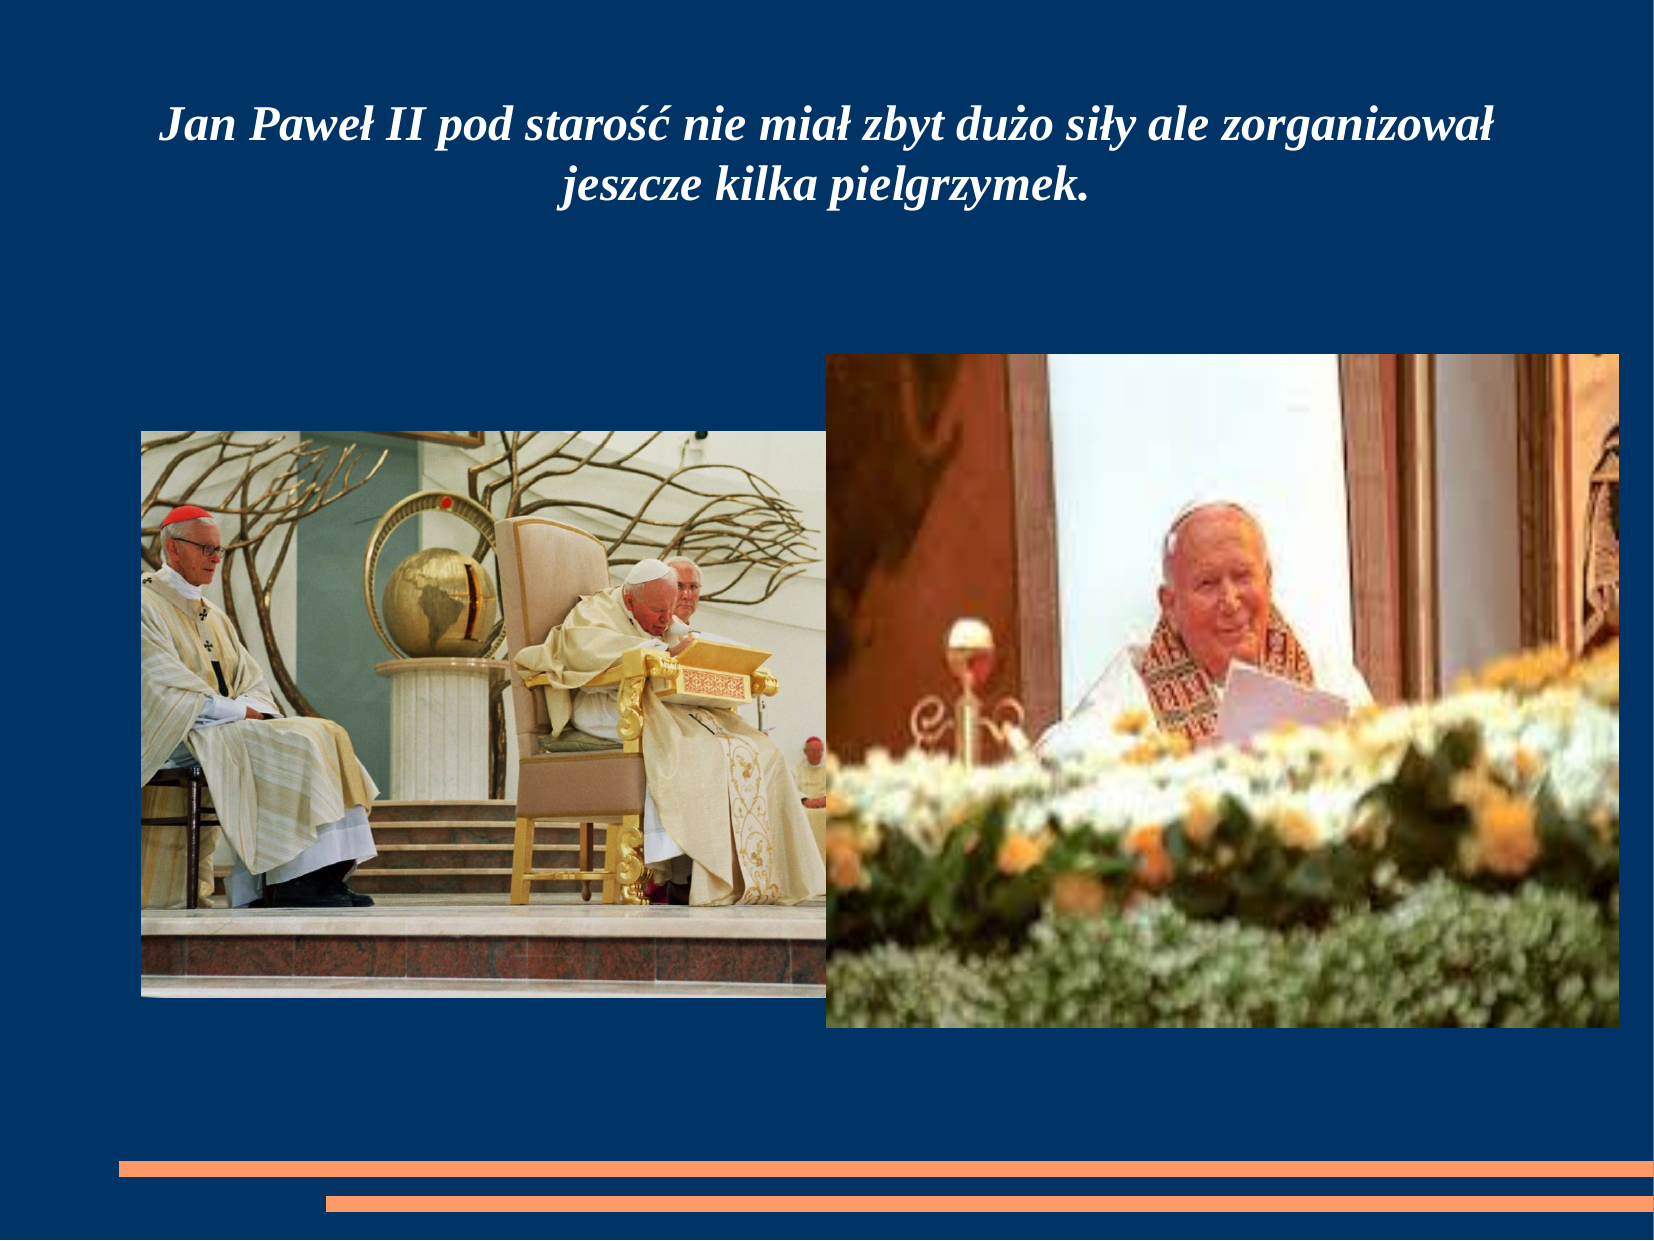

# Jan Paweł II pod starość nie miał zbyt dużo siły ale zorganizował jeszcze kilka pielgrzymek.